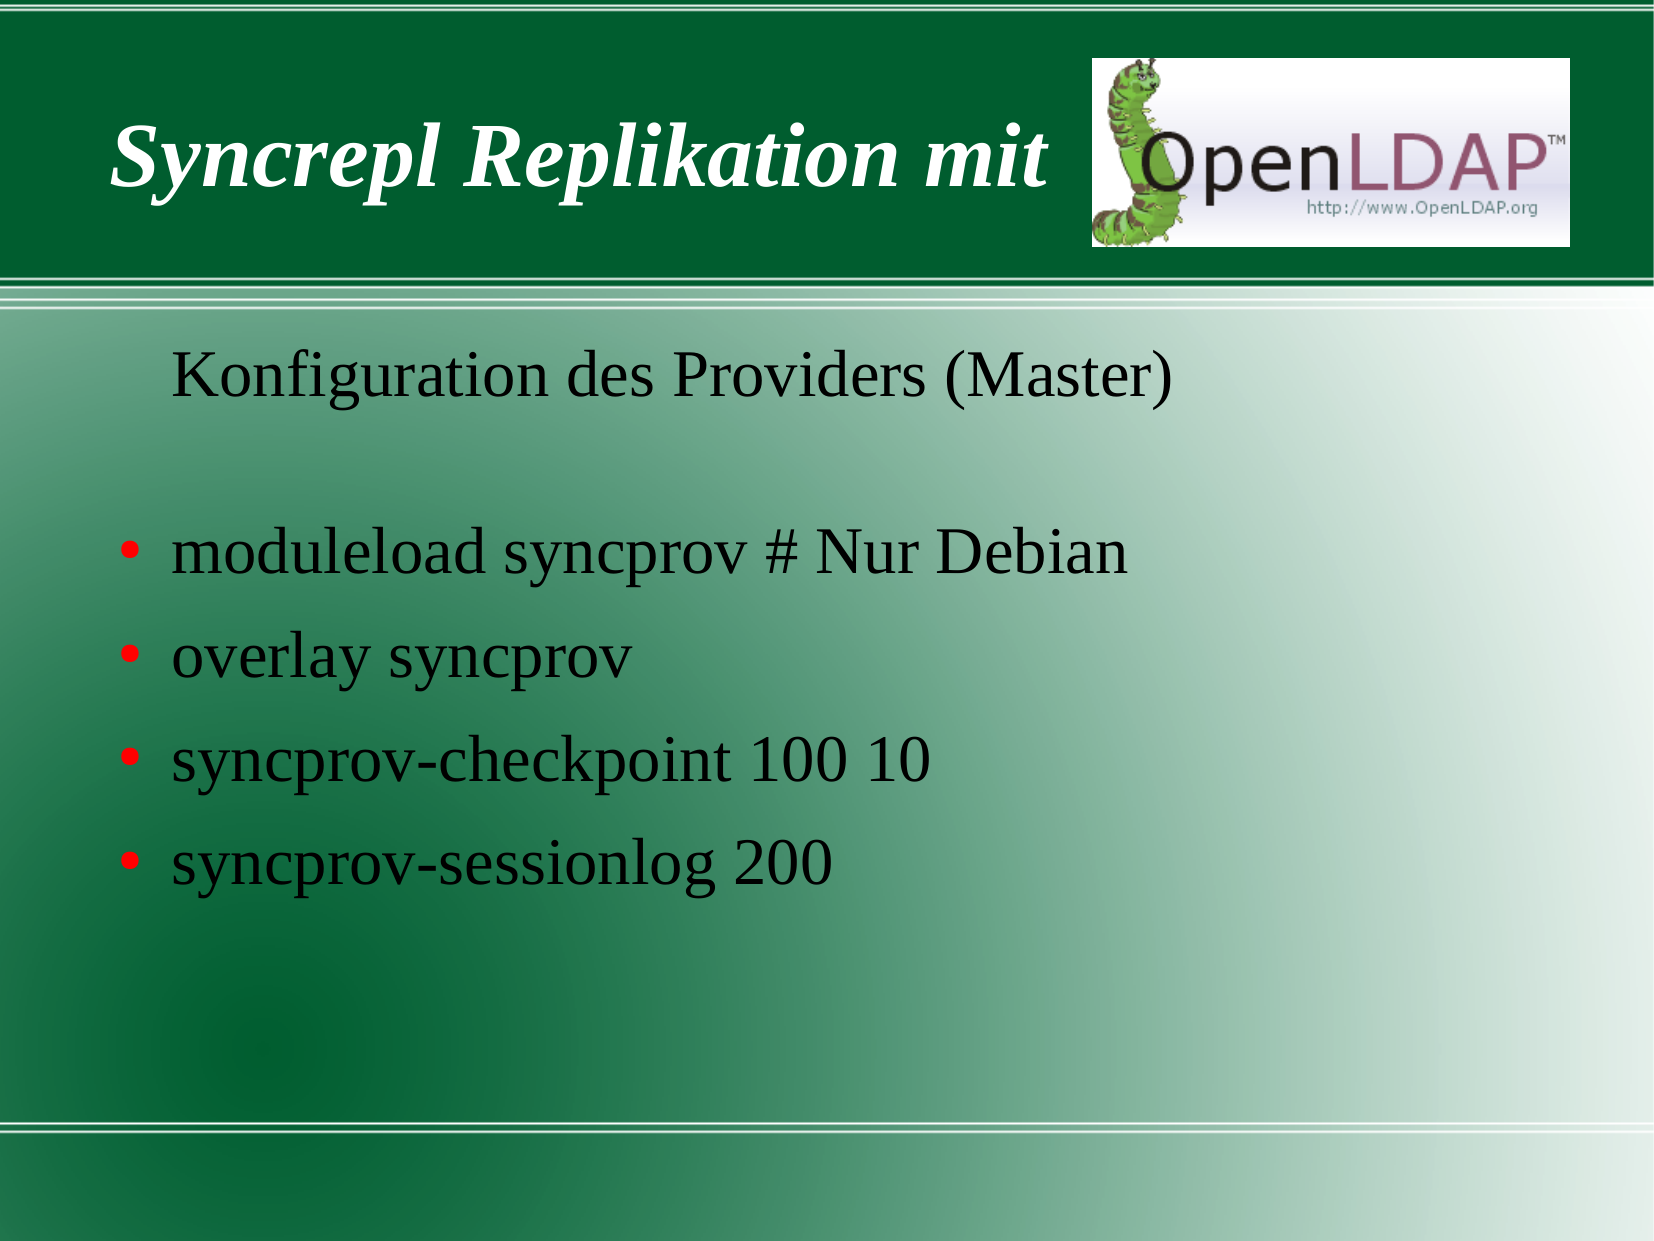

# Syncrepl Replikation mit
Konfiguration des Providers (Master)
moduleload syncprov # Nur Debian
overlay syncprov
syncprov-checkpoint 100 10
syncprov-sessionlog 200